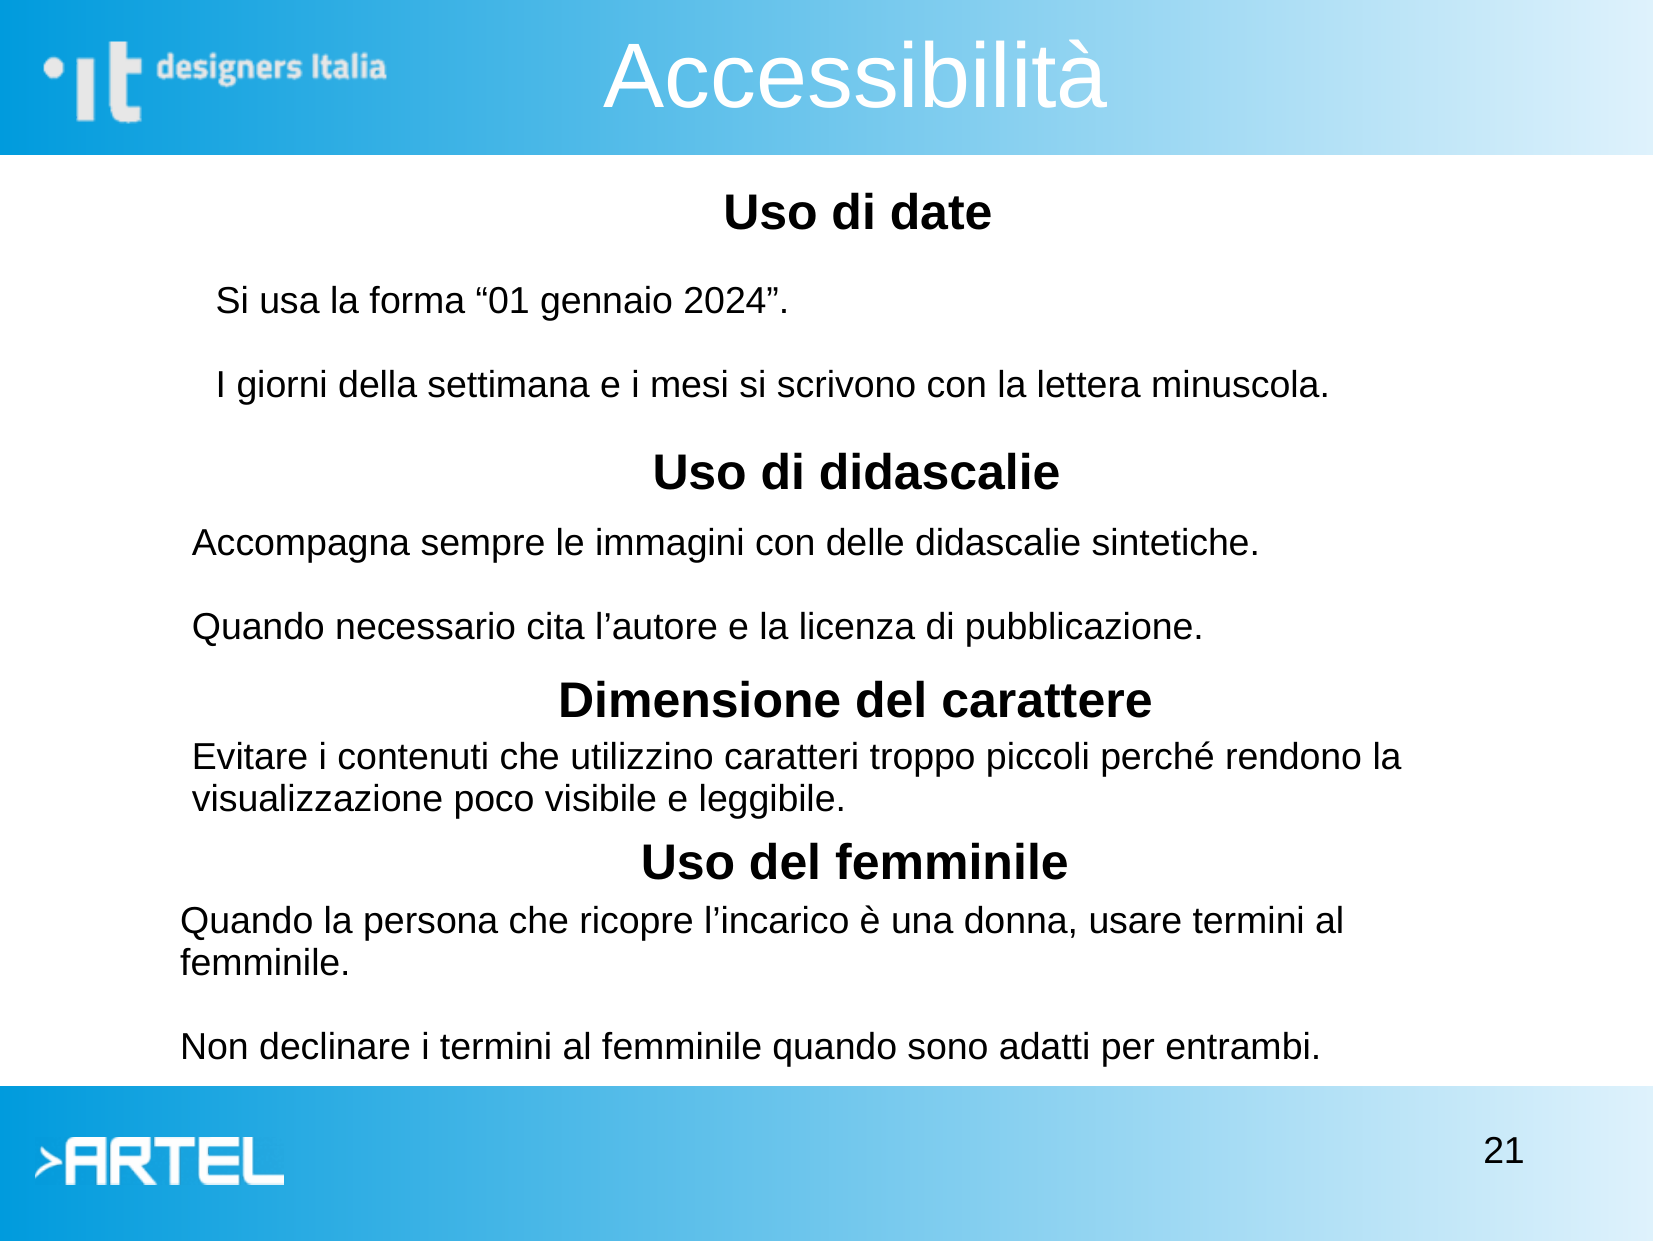

# Accessibilità
Uso di date
Si usa la forma “01 gennaio 2024”.
I giorni della settimana e i mesi si scrivono con la lettera minuscola.
Uso di didascalie
Accompagna sempre le immagini con delle didascalie sintetiche.
Quando necessario cita l’autore e la licenza di pubblicazione.
Dimensione del carattere
Evitare i contenuti che utilizzino caratteri troppo piccoli perché rendono la visualizzazione poco visibile e leggibile.
Uso del femminile
Quando la persona che ricopre l’incarico è una donna, usare termini al femminile.
Non declinare i termini al femminile quando sono adatti per entrambi.